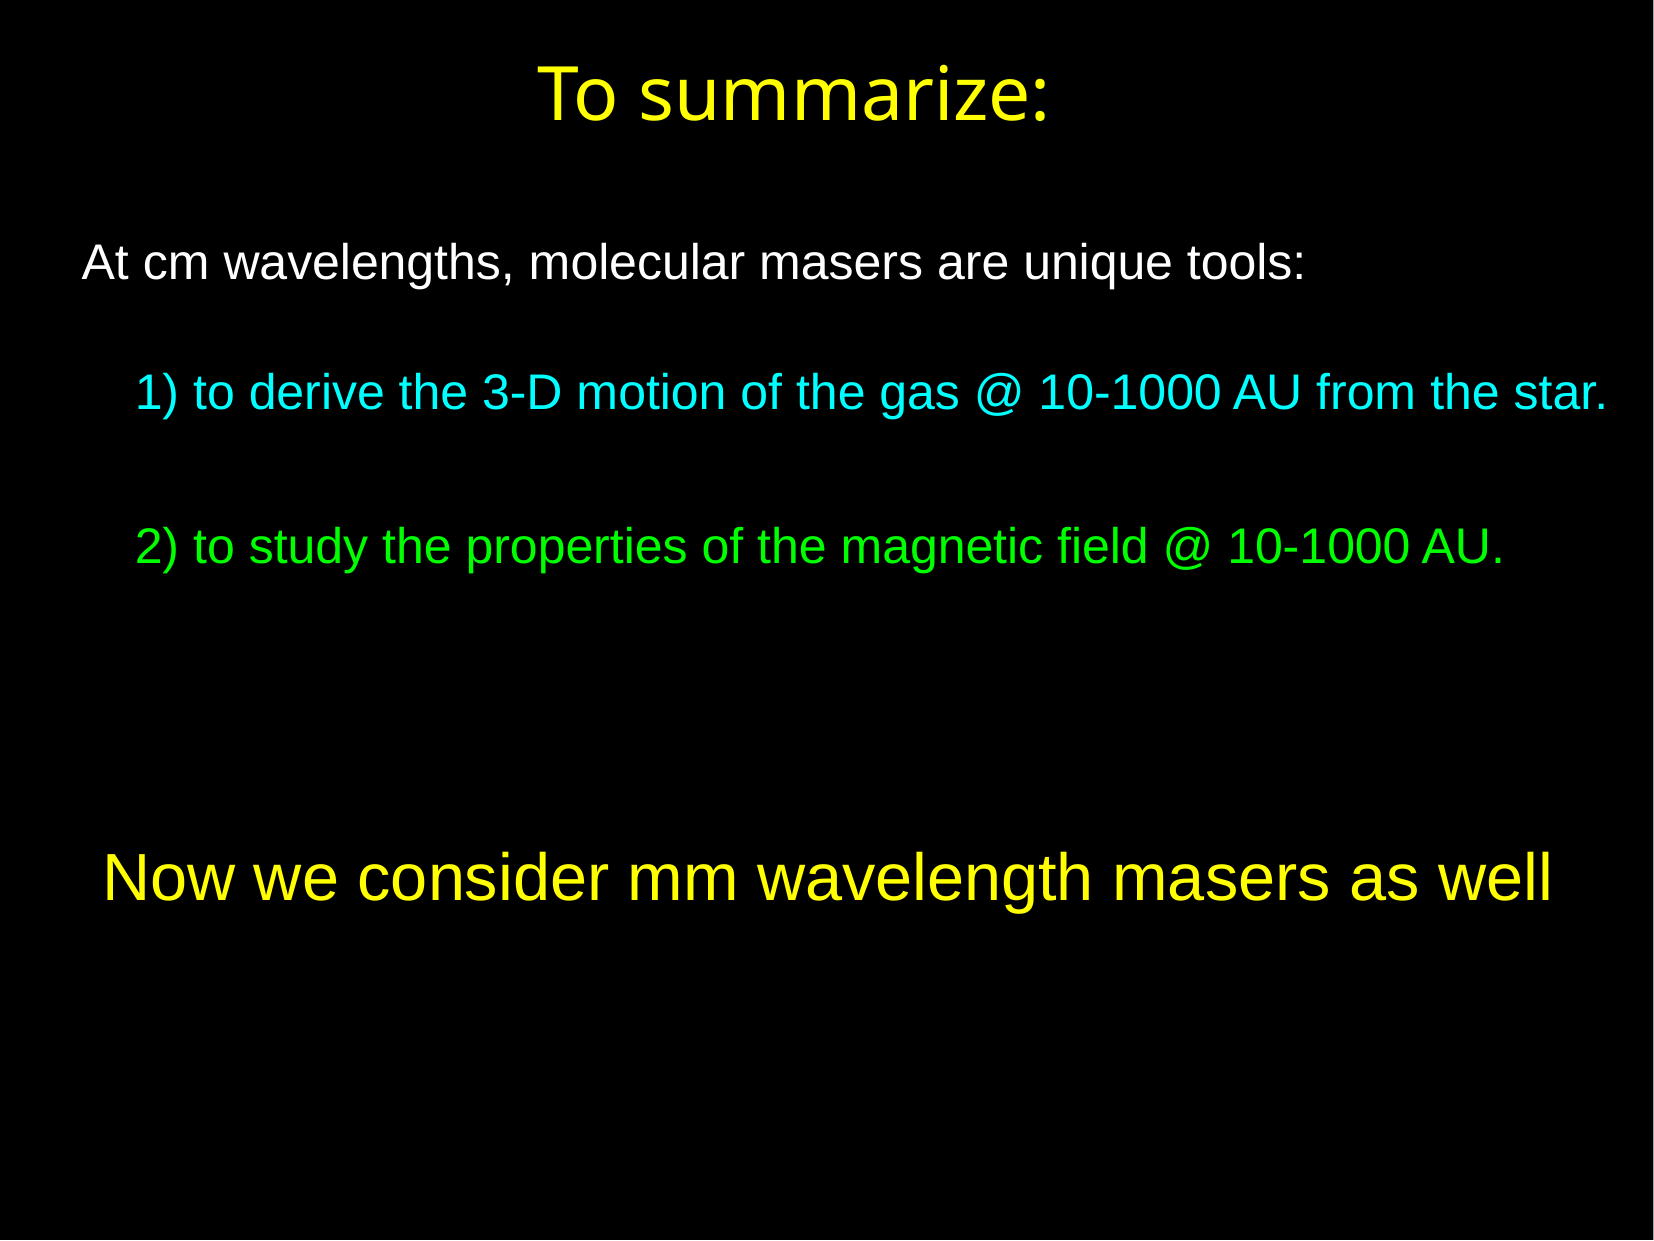

To summarize:
At cm wavelengths, molecular masers are unique tools:
1) to derive the 3-D motion of the gas @ 10-1000 AU from the star.
2) to study the properties of the magnetic field @ 10-1000 AU.
Now we consider mm wavelength masers as well